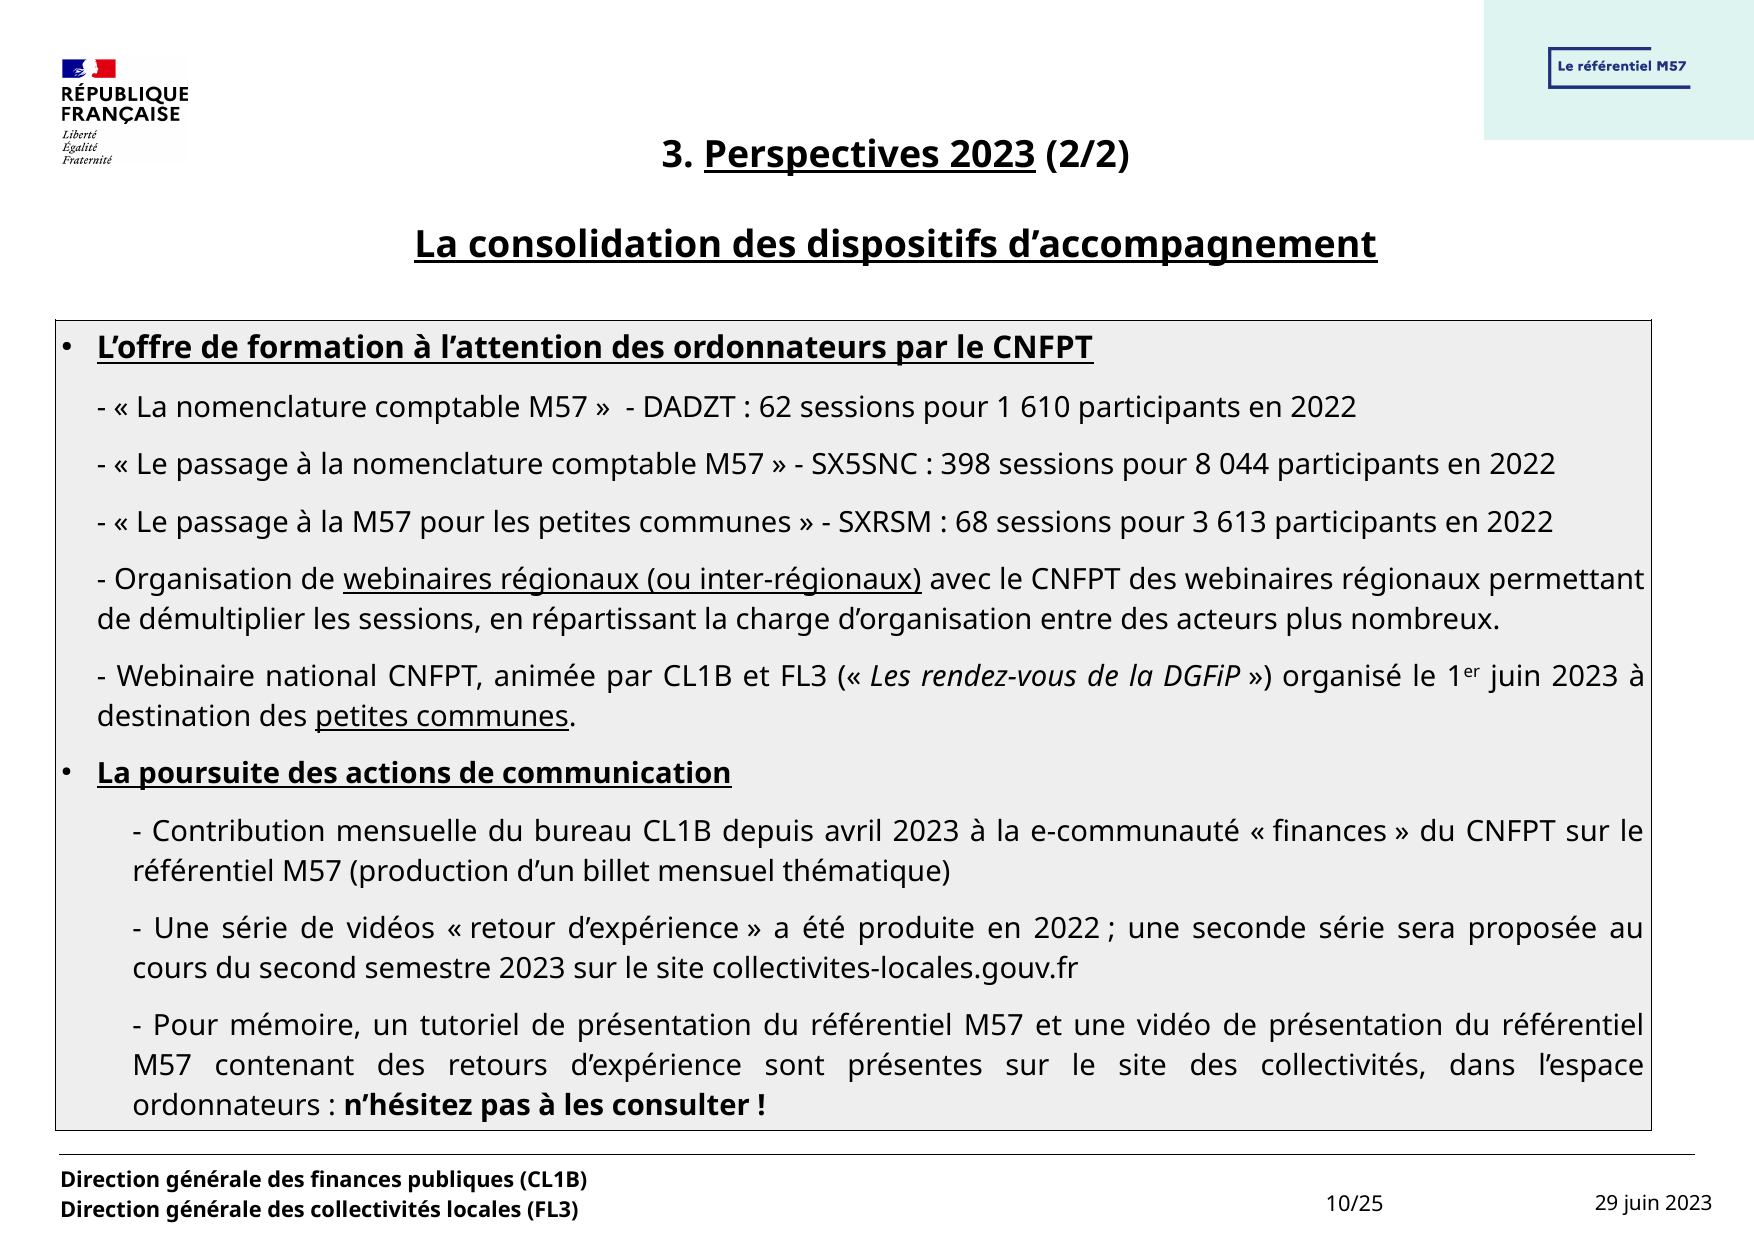

3. Perspectives 2023 (2/2)
La consolidation des dispositifs d’accompagnement
| L’offre de formation à l’attention des ordonnateurs par le CNFPT - « La nomenclature comptable M57 »  - DADZT : 62 sessions pour 1 610 participants en 2022 - « Le passage à la nomenclature comptable M57 » - SX5SNC : 398 sessions pour 8 044 participants en 2022 - « Le passage à la M57 pour les petites communes » - SXRSM : 68 sessions pour 3 613 participants en 2022 - Organisation de webinaires régionaux (ou inter-régionaux) avec le CNFPT des webinaires régionaux permettant de démultiplier les sessions, en répartissant la charge d’organisation entre des acteurs plus nombreux. - Webinaire national CNFPT, animée par CL1B et FL3 (« Les rendez-vous de la DGFiP ») organisé le 1er juin 2023 à destination des petites communes. La poursuite des actions de communication - Contribution mensuelle du bureau CL1B depuis avril 2023 à la e-communauté « finances » du CNFPT sur le référentiel M57 (production d’un billet mensuel thématique) - Une série de vidéos « retour d’expérience » a été produite en 2022 ; une seconde série sera proposée au cours du second semestre 2023 sur le site collectivites-locales.gouv.fr - Pour mémoire, un tutoriel de présentation du référentiel M57 et une vidéo de présentation du référentiel M57 contenant des retours d’expérience sont présentes sur le site des collectivités, dans l’espace ordonnateurs : n’hésitez pas à les consulter ! |
| --- |